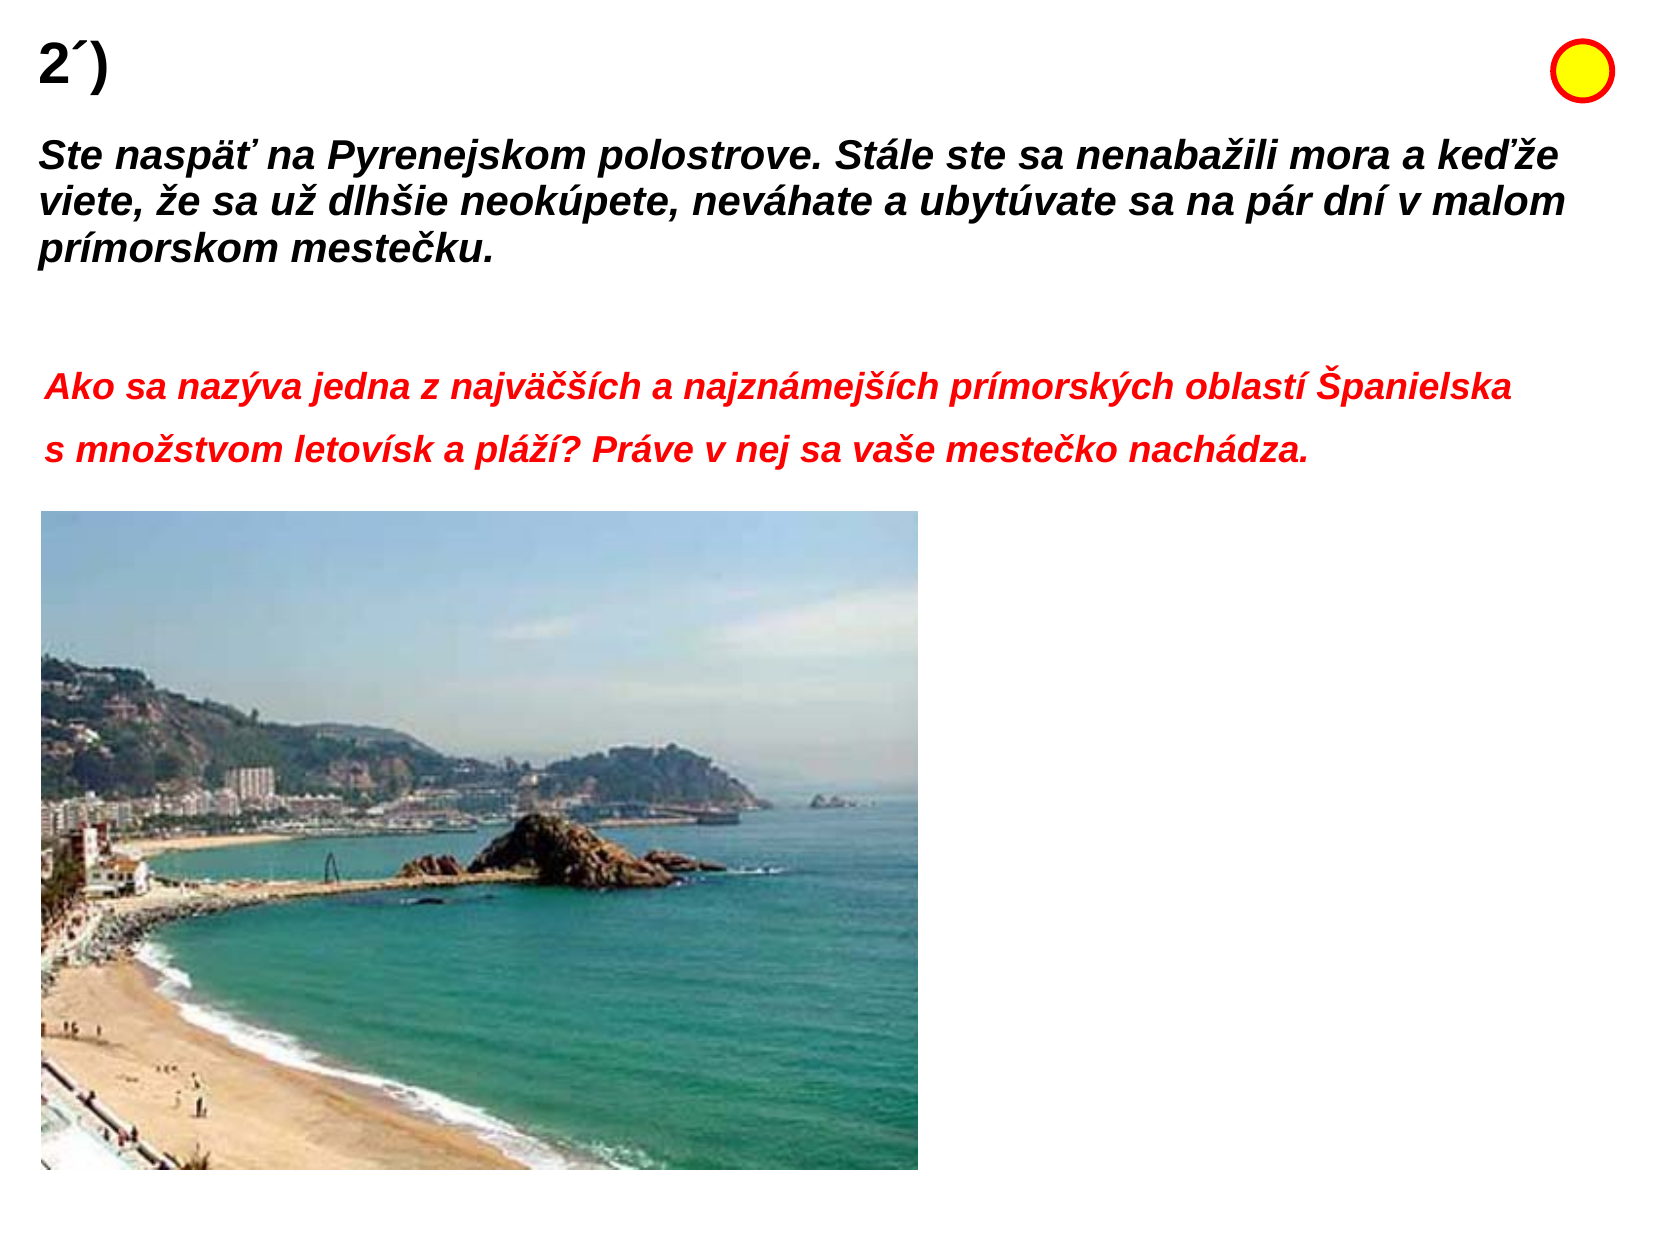

2´)
Ste naspäť na Pyrenejskom polostrove. Stále ste sa nenabažili mora a keďže
viete, že sa už dlhšie neokúpete, neváhate a ubytúvate sa na pár dní v malom
prímorskom mestečku.
Ako sa nazýva jedna z najväčších a najznámejších prímorských oblastí Španielska
s množstvom letovísk a pláží? Práve v nej sa vaše mestečko nachádza.